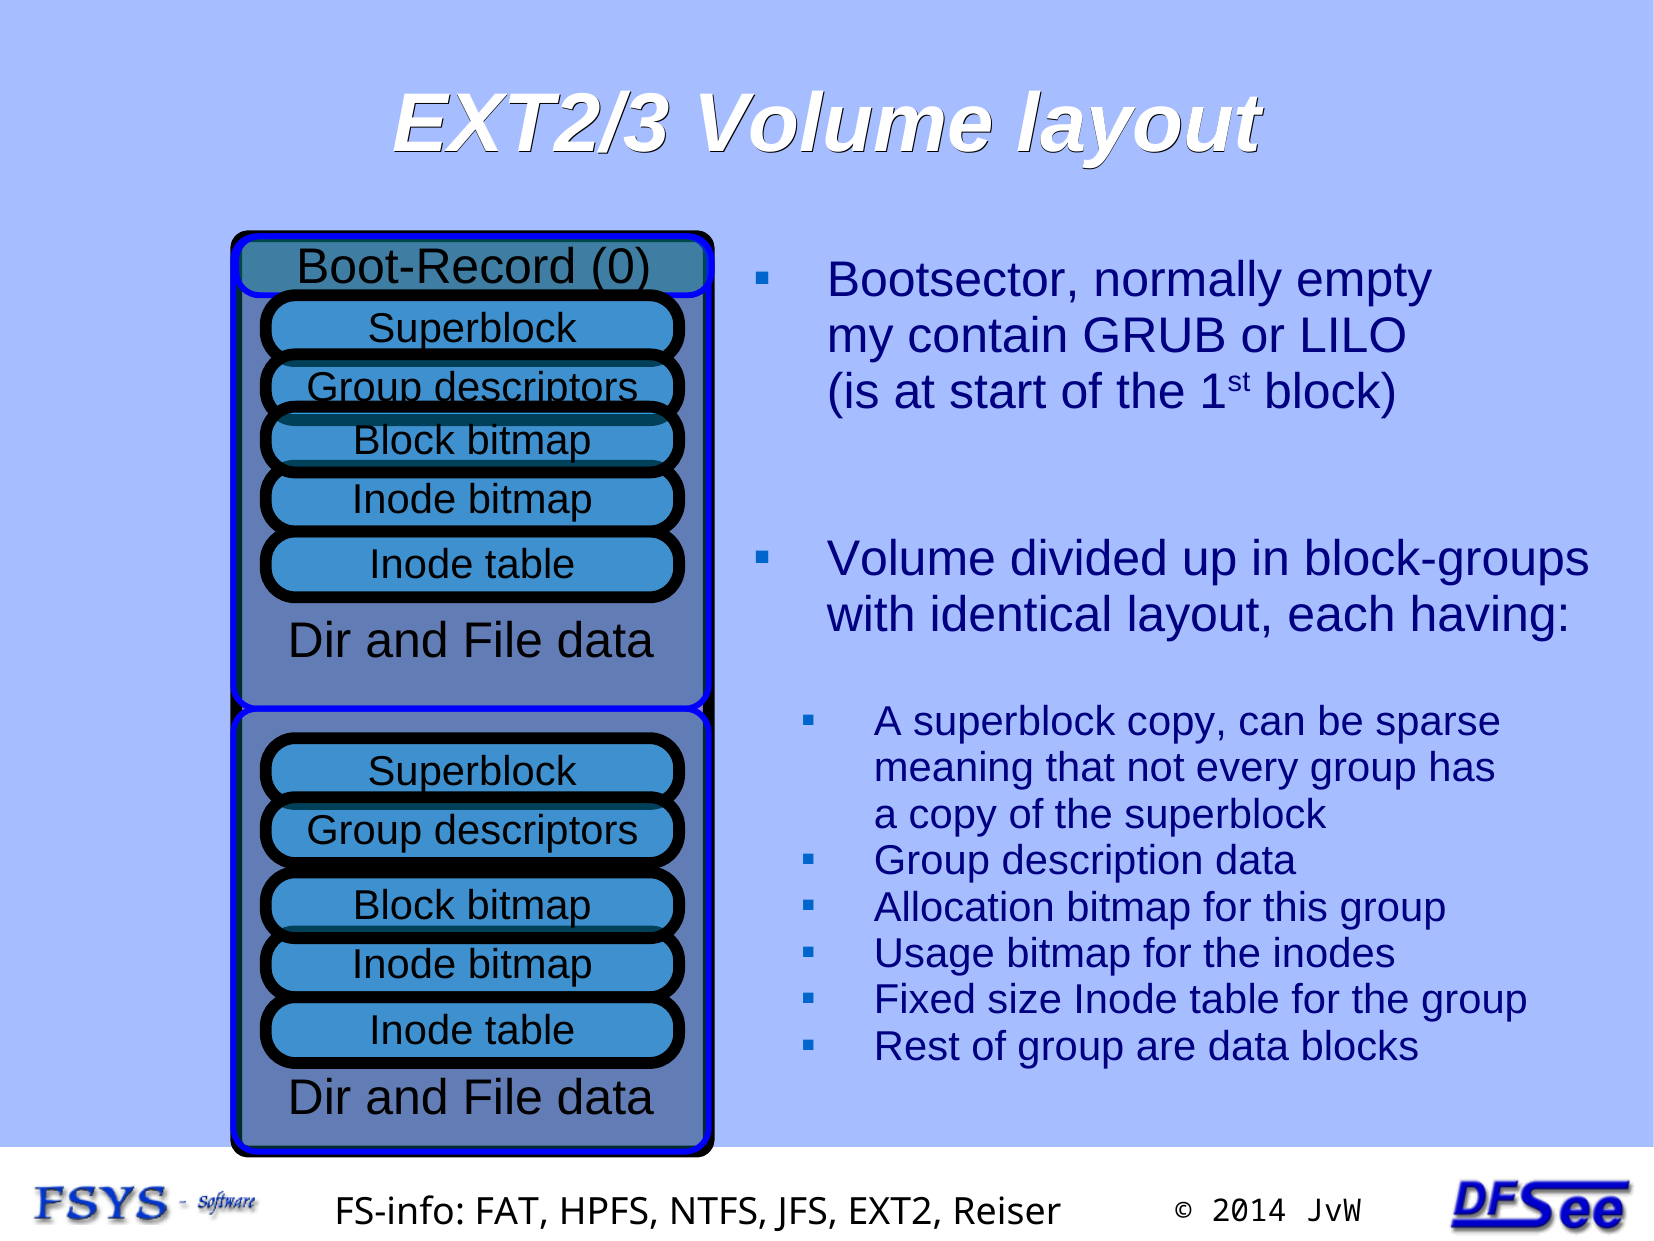

# EXT2/3 Volume layout
Dir and File data
Boot-Record (0)
Bootsector, normally empty
my contain GRUB or LILO
(is at start of the 1st block)
Volume divided up in block-groups
with identical layout, each having:
A superblock copy, can be sparse
meaning that not every group has
a copy of the superblock
Group description data
Allocation bitmap for this group
Usage bitmap for the inodes
Fixed size Inode table for the group
Rest of group are data blocks
Superblock
Group descriptors
Block bitmap
Inode bitmap
Inode table
Dir and File data
Superblock
Group descriptors
Block bitmap
Inode bitmap
Inode table